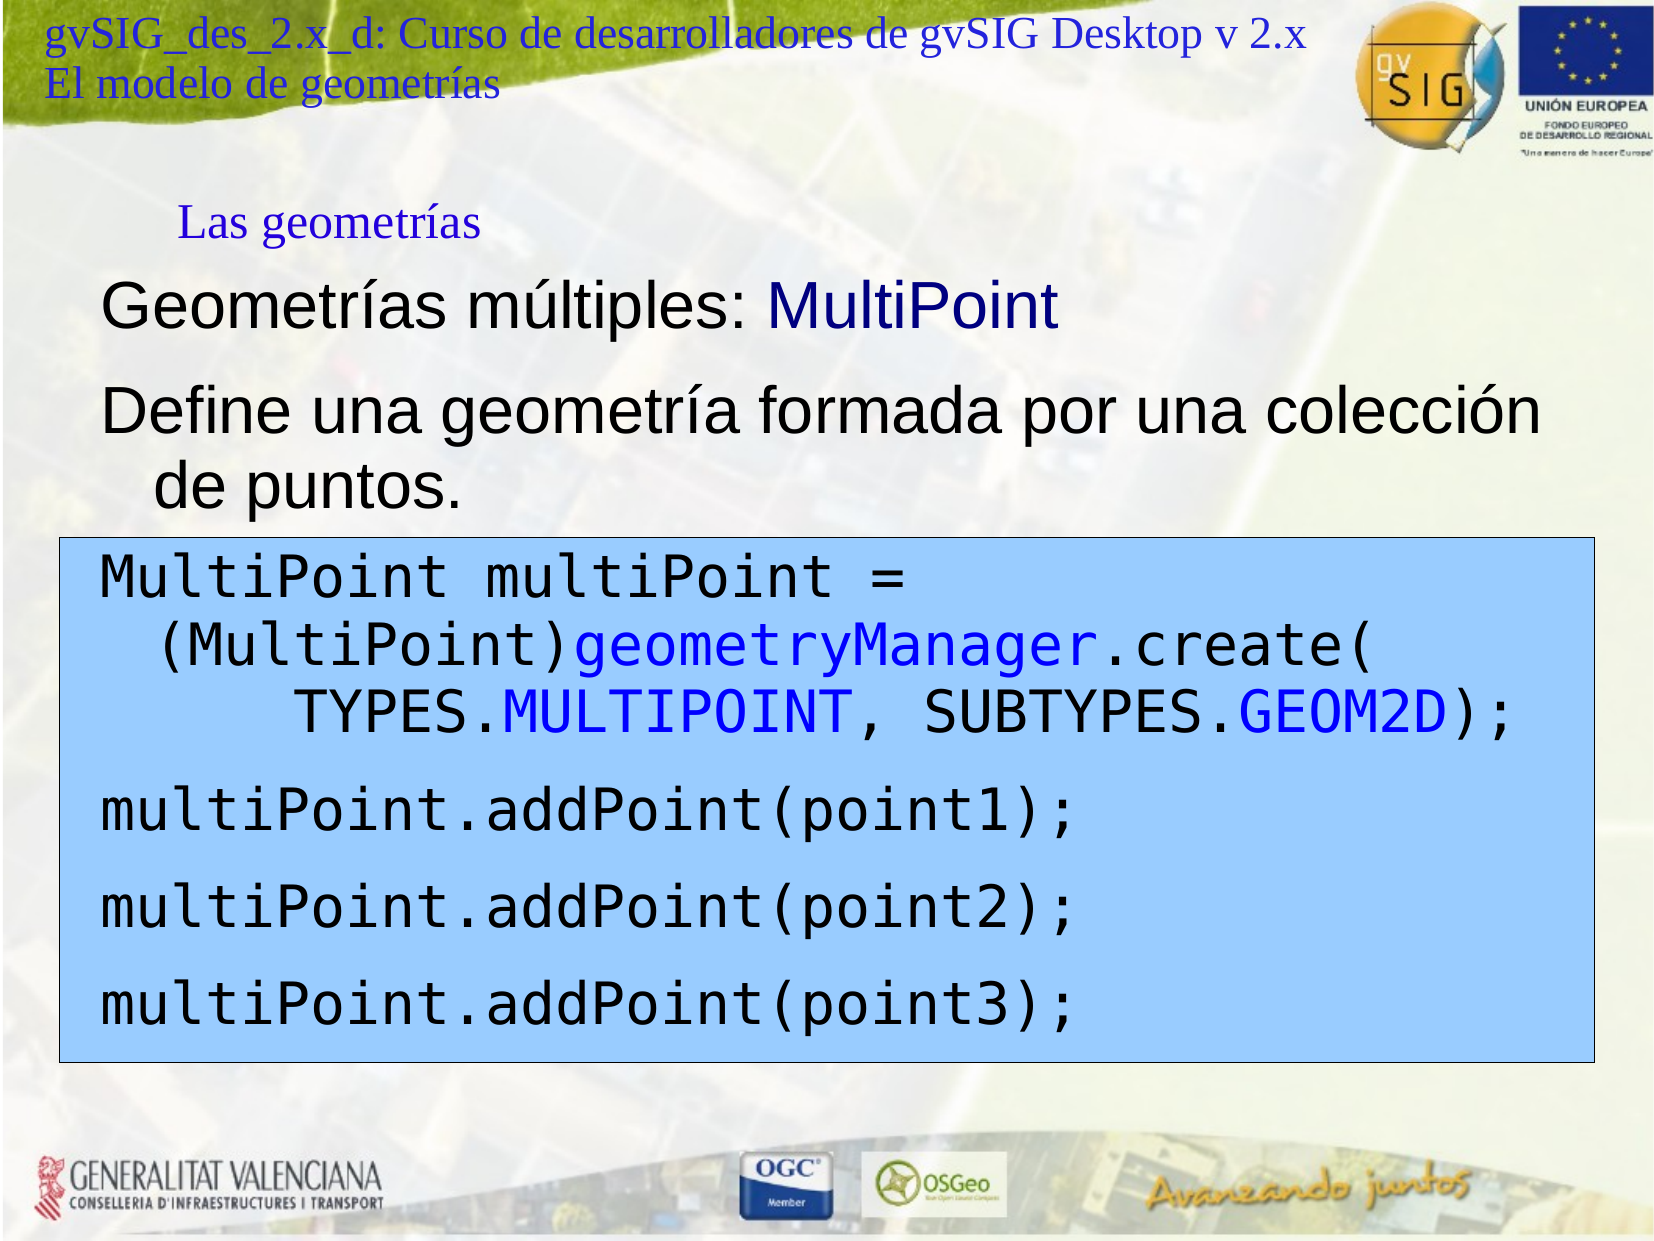

Las geometrías
# Geometrías múltiples: MultiPoint
Define una geometría formada por una colección de puntos.
MultiPoint multiPoint = (MultiPoint)geometryManager.create( TYPES.MULTIPOINT, SUBTYPES.GEOM2D);
multiPoint.addPoint(point1);
multiPoint.addPoint(point2);
multiPoint.addPoint(point3);